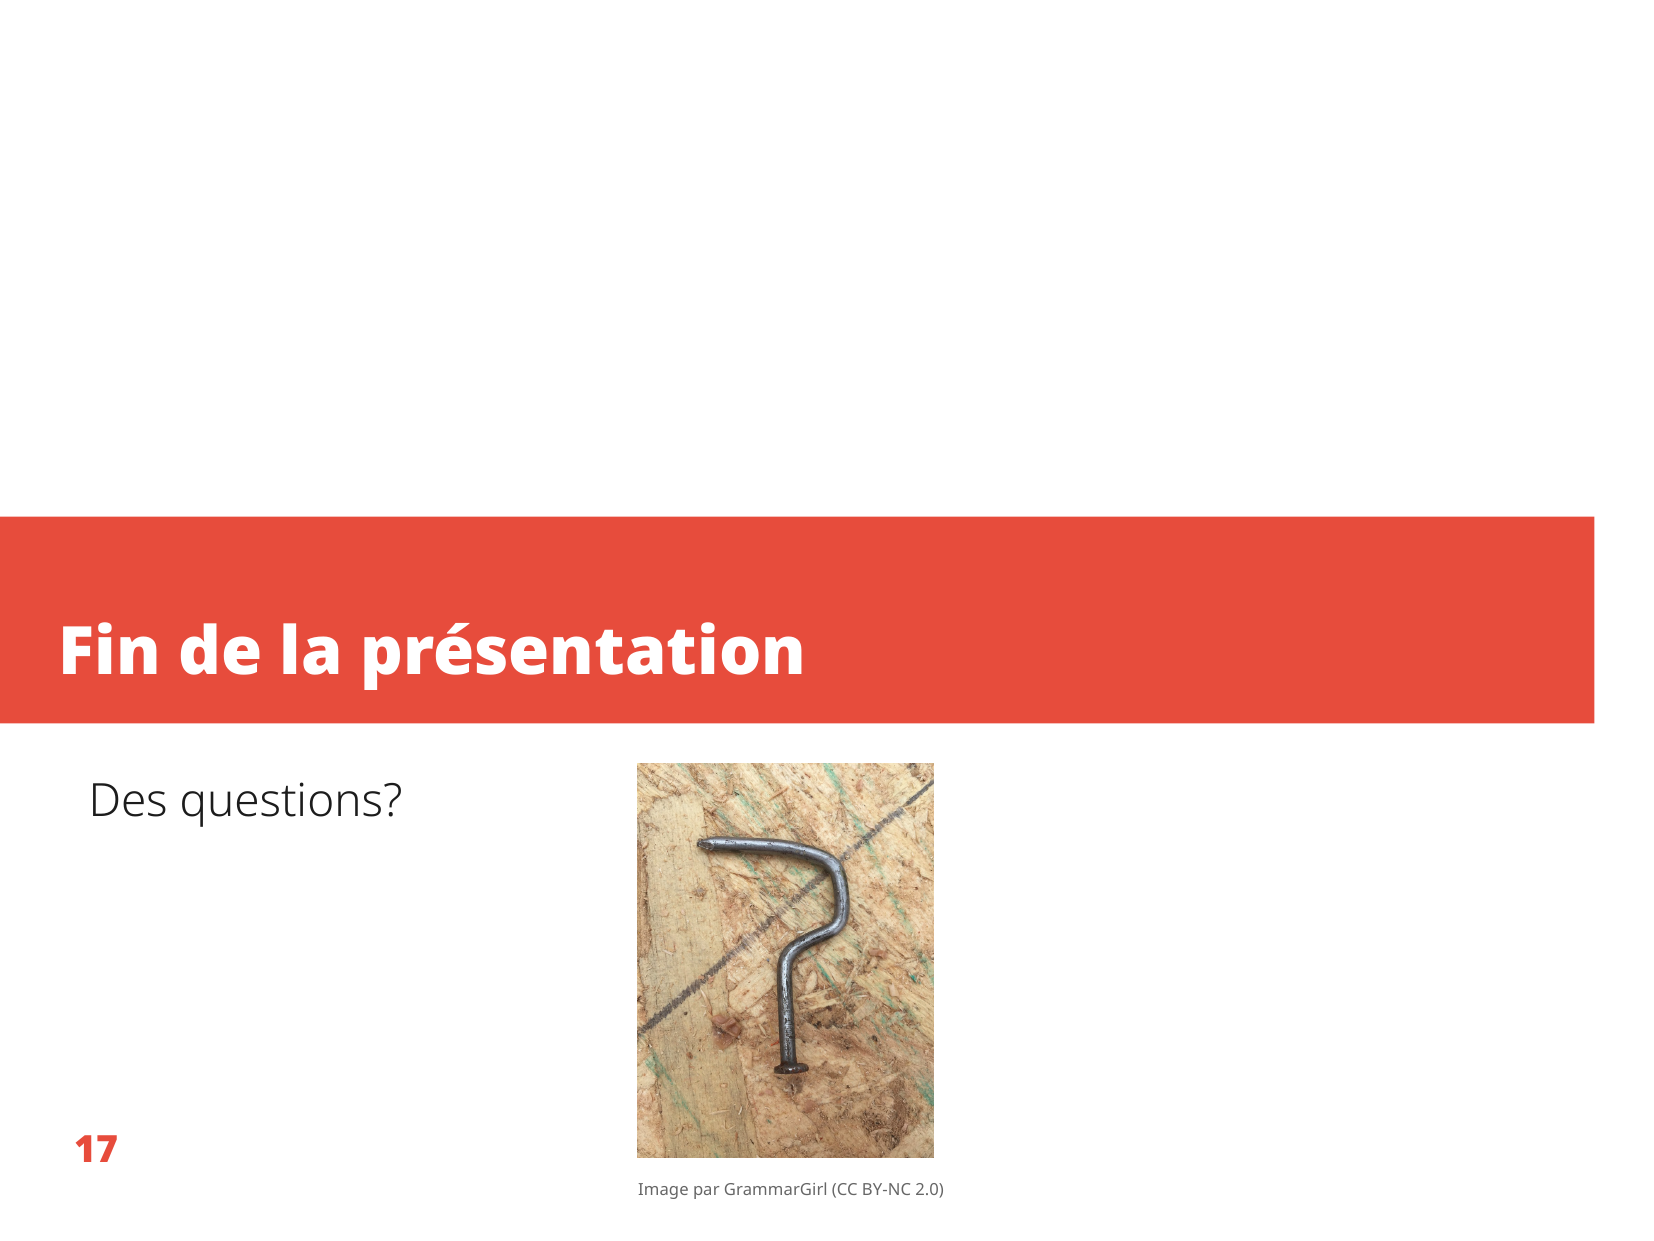

# Fin de la présentation
Des questions?
17
Image par GrammarGirl (CC BY-NC 2.0)